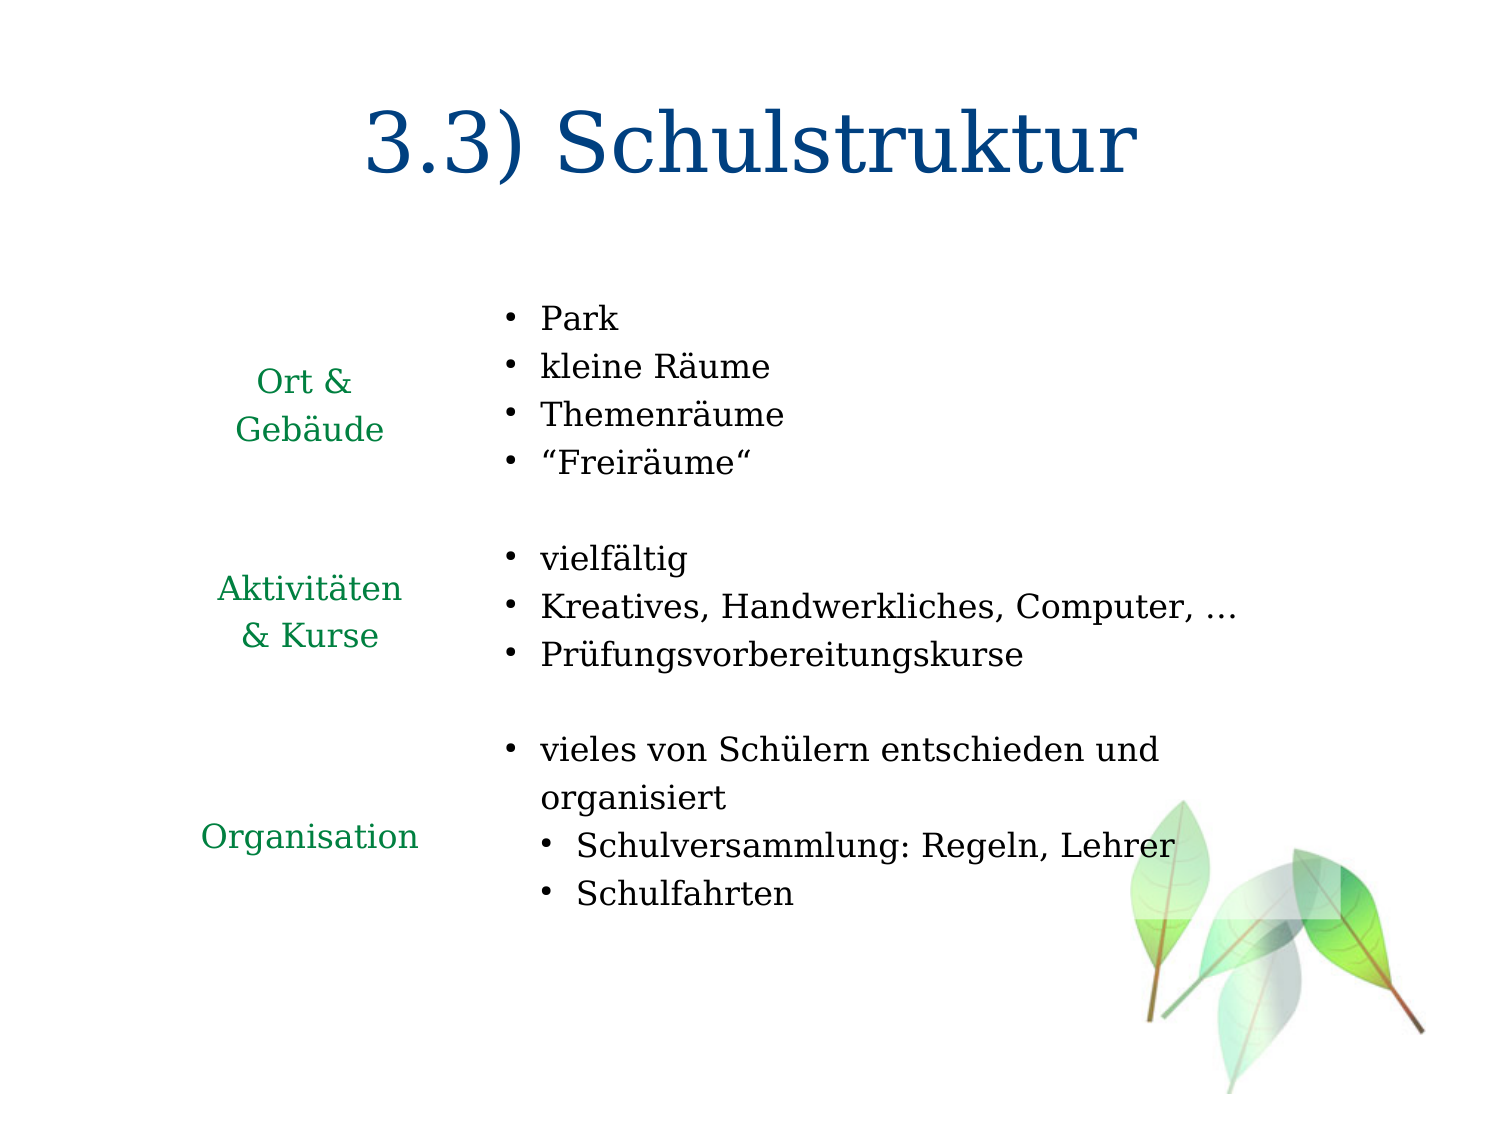

# 3.3) Schulstruktur
Park
kleine Räume
Themenräume
“Freiräume“
vielfältig
Kreatives, Handwerkliches, Computer, …
Prüfungsvorbereitungskurse
vieles von Schülern entschieden und organisiert
Schulversammlung: Regeln, Lehrer
Schulfahrten
Ort &
Gebäude
Aktivitäten
& Kurse
Organisation